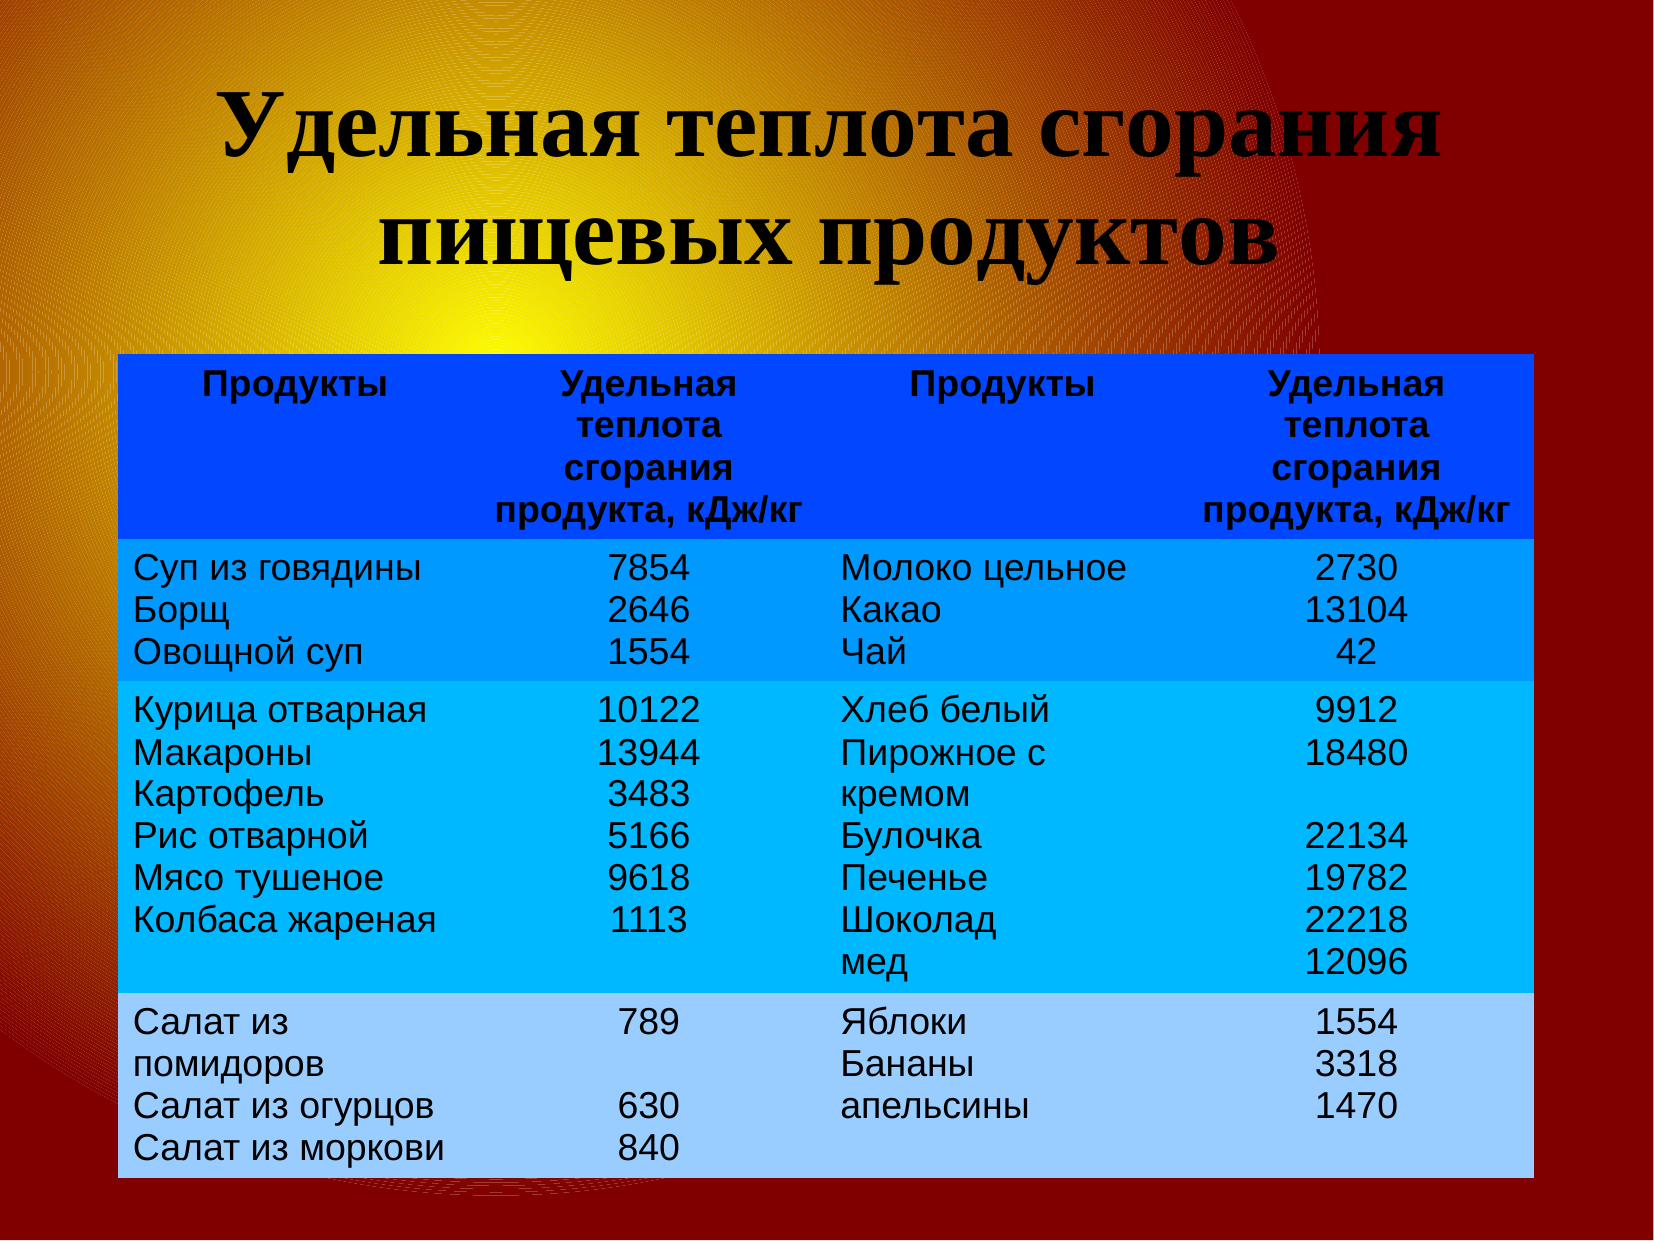

# Удельная теплота сгорания пищевых продуктов
| Продукты | Удельная теплота сгорания продукта, кДж/кг | Продукты | Удельная теплота сгорания продукта, кДж/кг |
| --- | --- | --- | --- |
| Суп из говядины Борщ Овощной суп | 7854 2646 1554 | Молоко цельное Какао Чай | 2730 13104 42 |
| Курица отварная Макароны Картофель Рис отварной Мясо тушеное Колбаса жареная | 10122 13944 3483 5166 9618 1113 | Хлеб белый Пирожное с кремом Булочка Печенье Шоколад мед | 9912 18480 22134 19782 22218 12096 |
| Салат из помидоров Салат из огурцов Салат из моркови | 789 630 840 | Яблоки Бананы апельсины | 1554 3318 1470 |